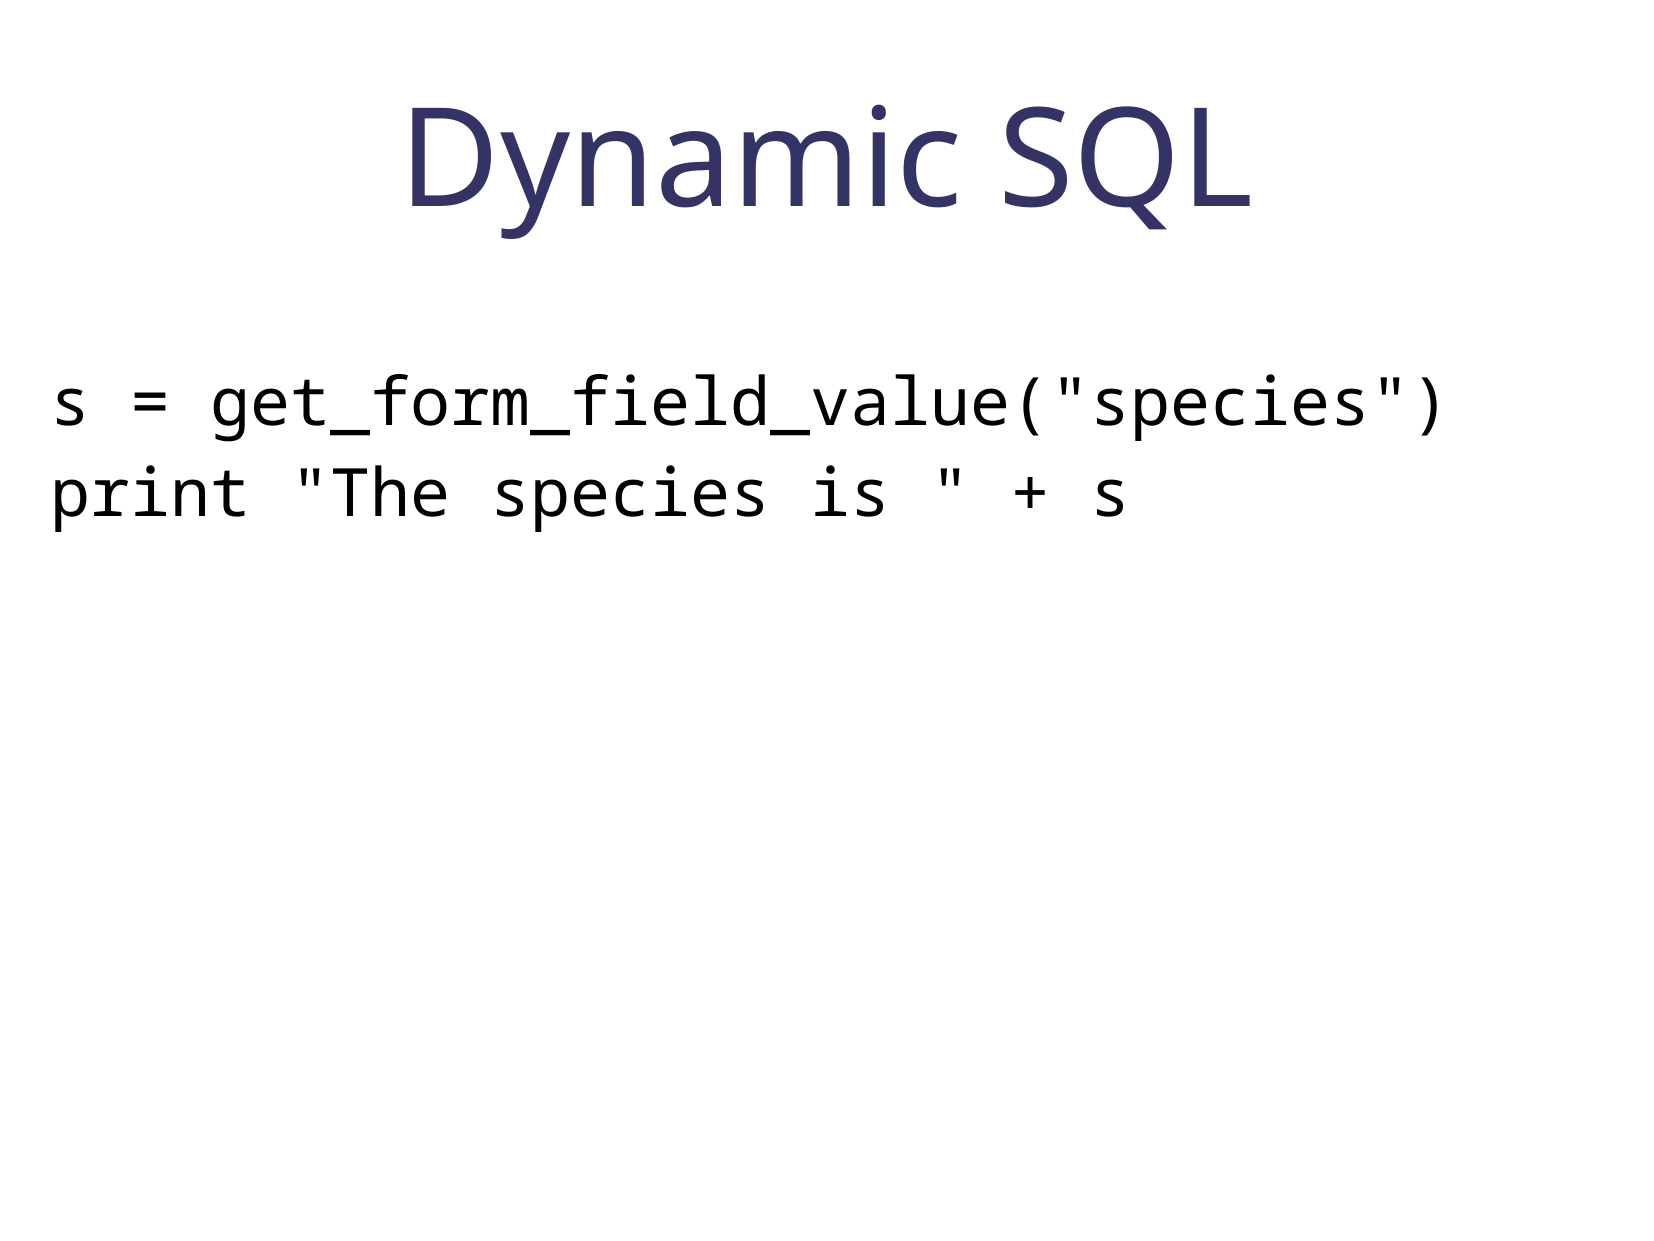

# Dynamic SQL
s = get_form_field_value("species")
print "The species is " + s